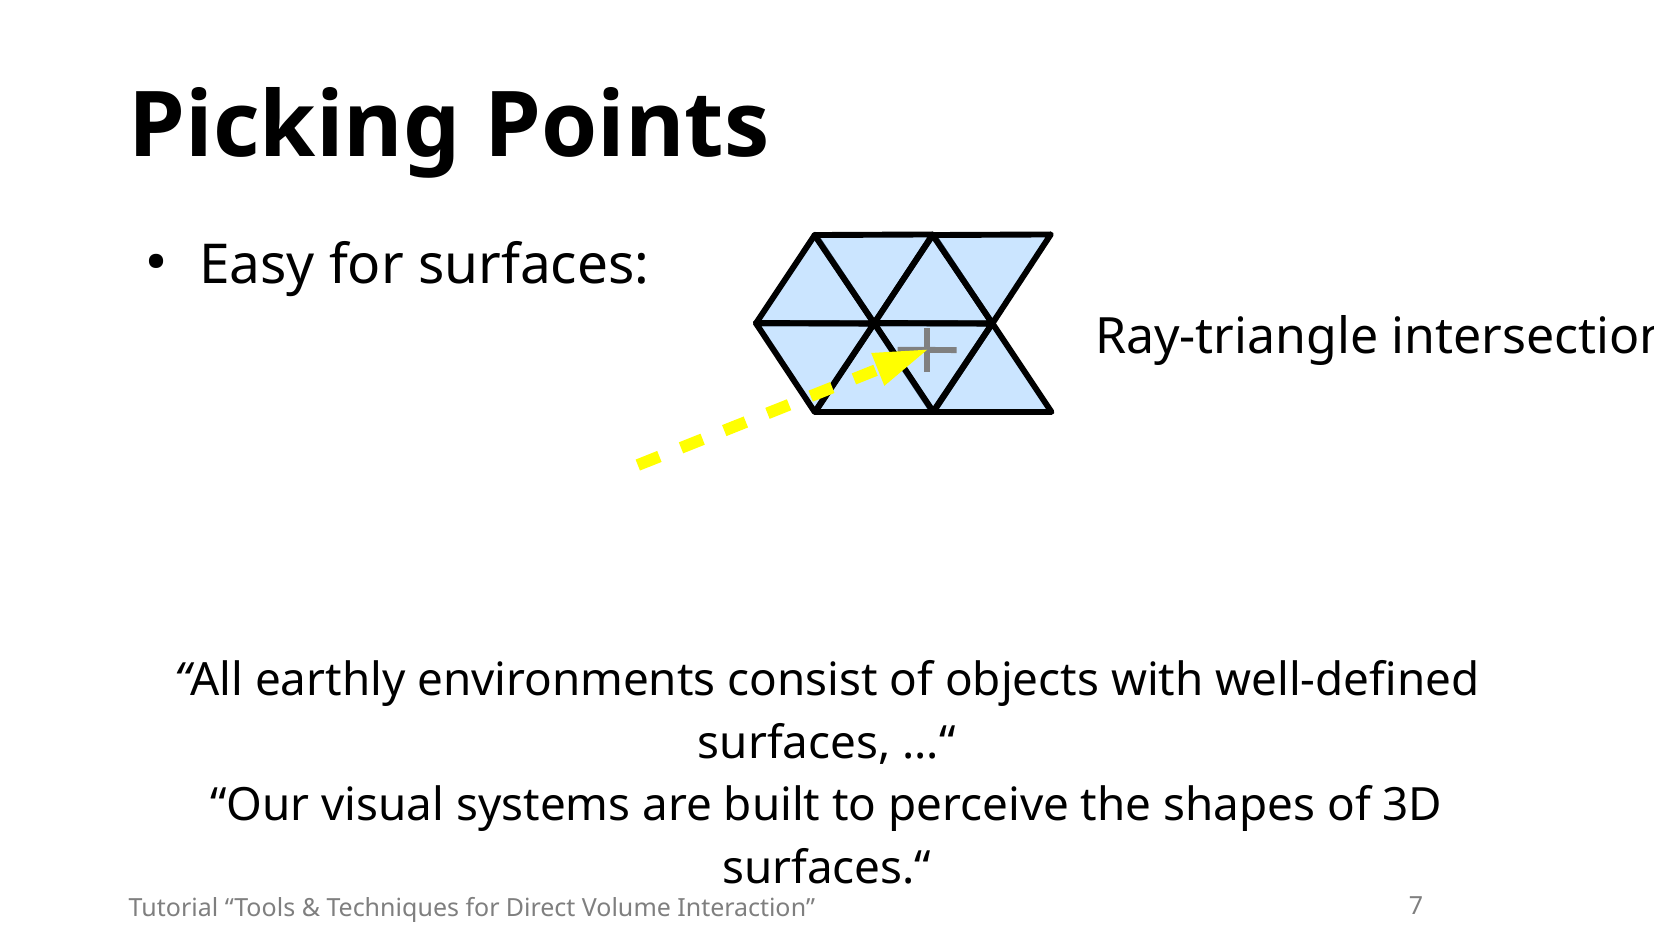

# Picking Points
Easy for surfaces:
Ray-triangle intersection
“All earthly environments consist of objects with well-defined surfaces, ...“
“Our visual systems are built to perceive the shapes of 3D surfaces.“
[Colin Ware, Information Visualization, 2012. With references to Gibson 1979]